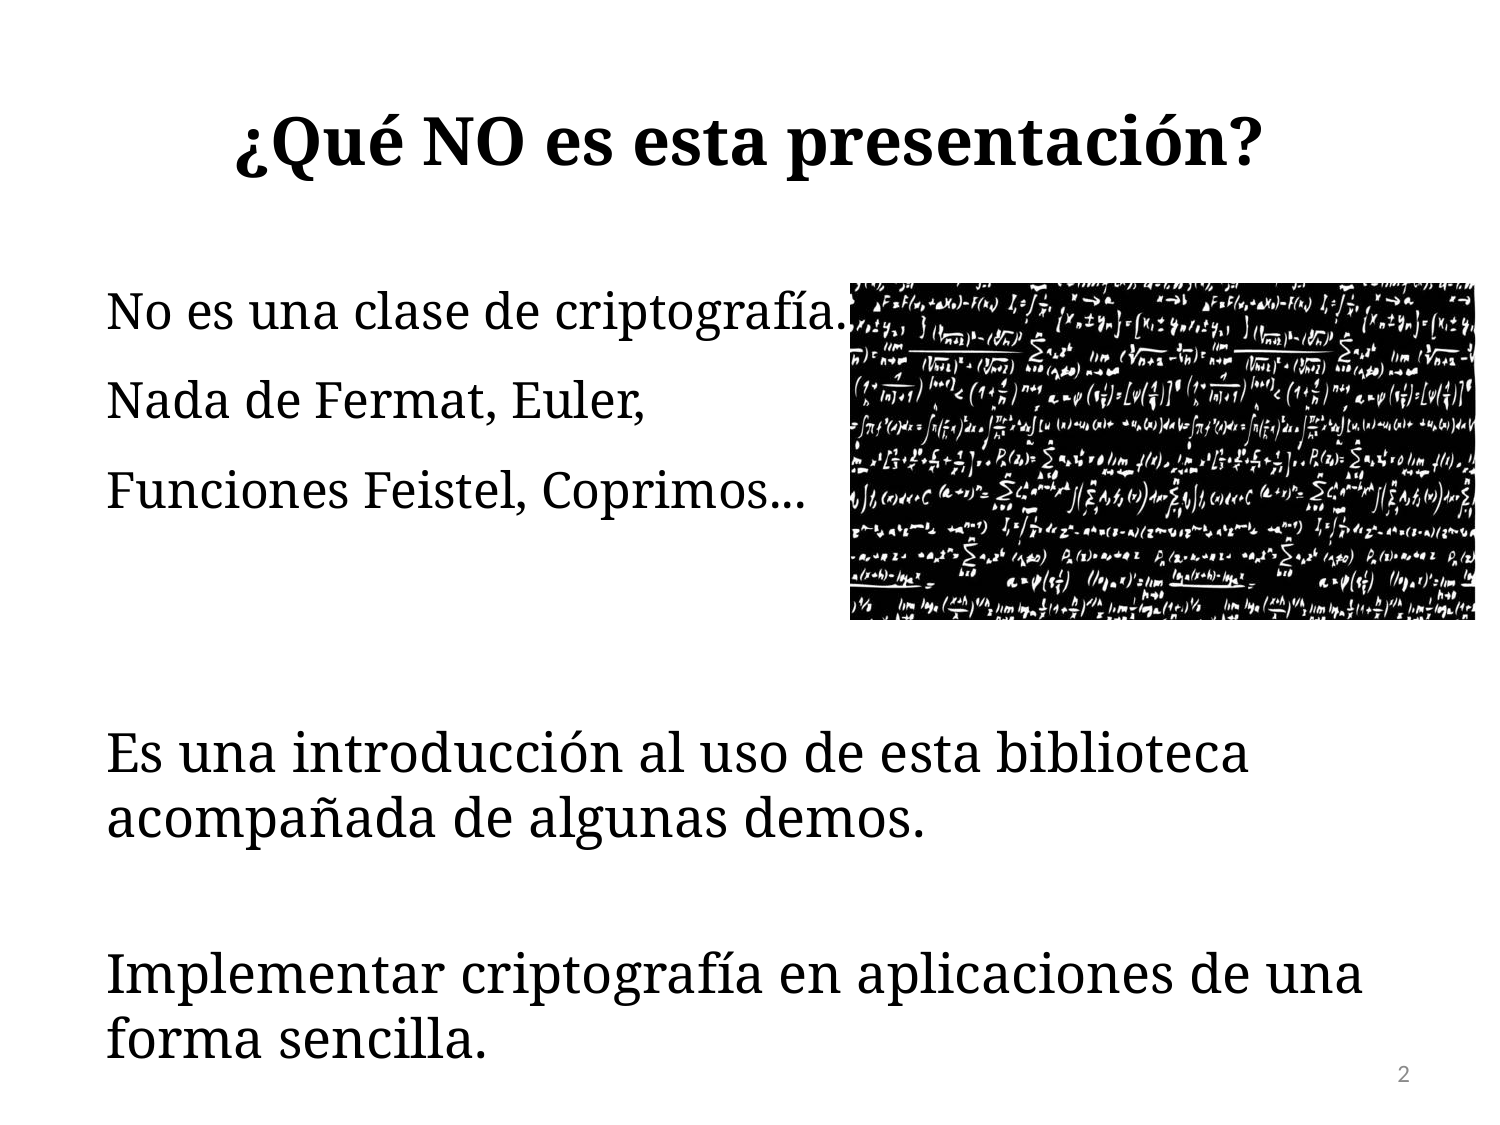

# ¿Qué NO es esta presentación?
No es una clase de criptografía.
Nada de Fermat, Euler,
Funciones Feistel, Coprimos...
Es una introducción al uso de esta biblioteca acompañada de algunas demos.
Implementar criptografía en aplicaciones de una forma sencilla.
Luis González Fernández - Cryptography
2